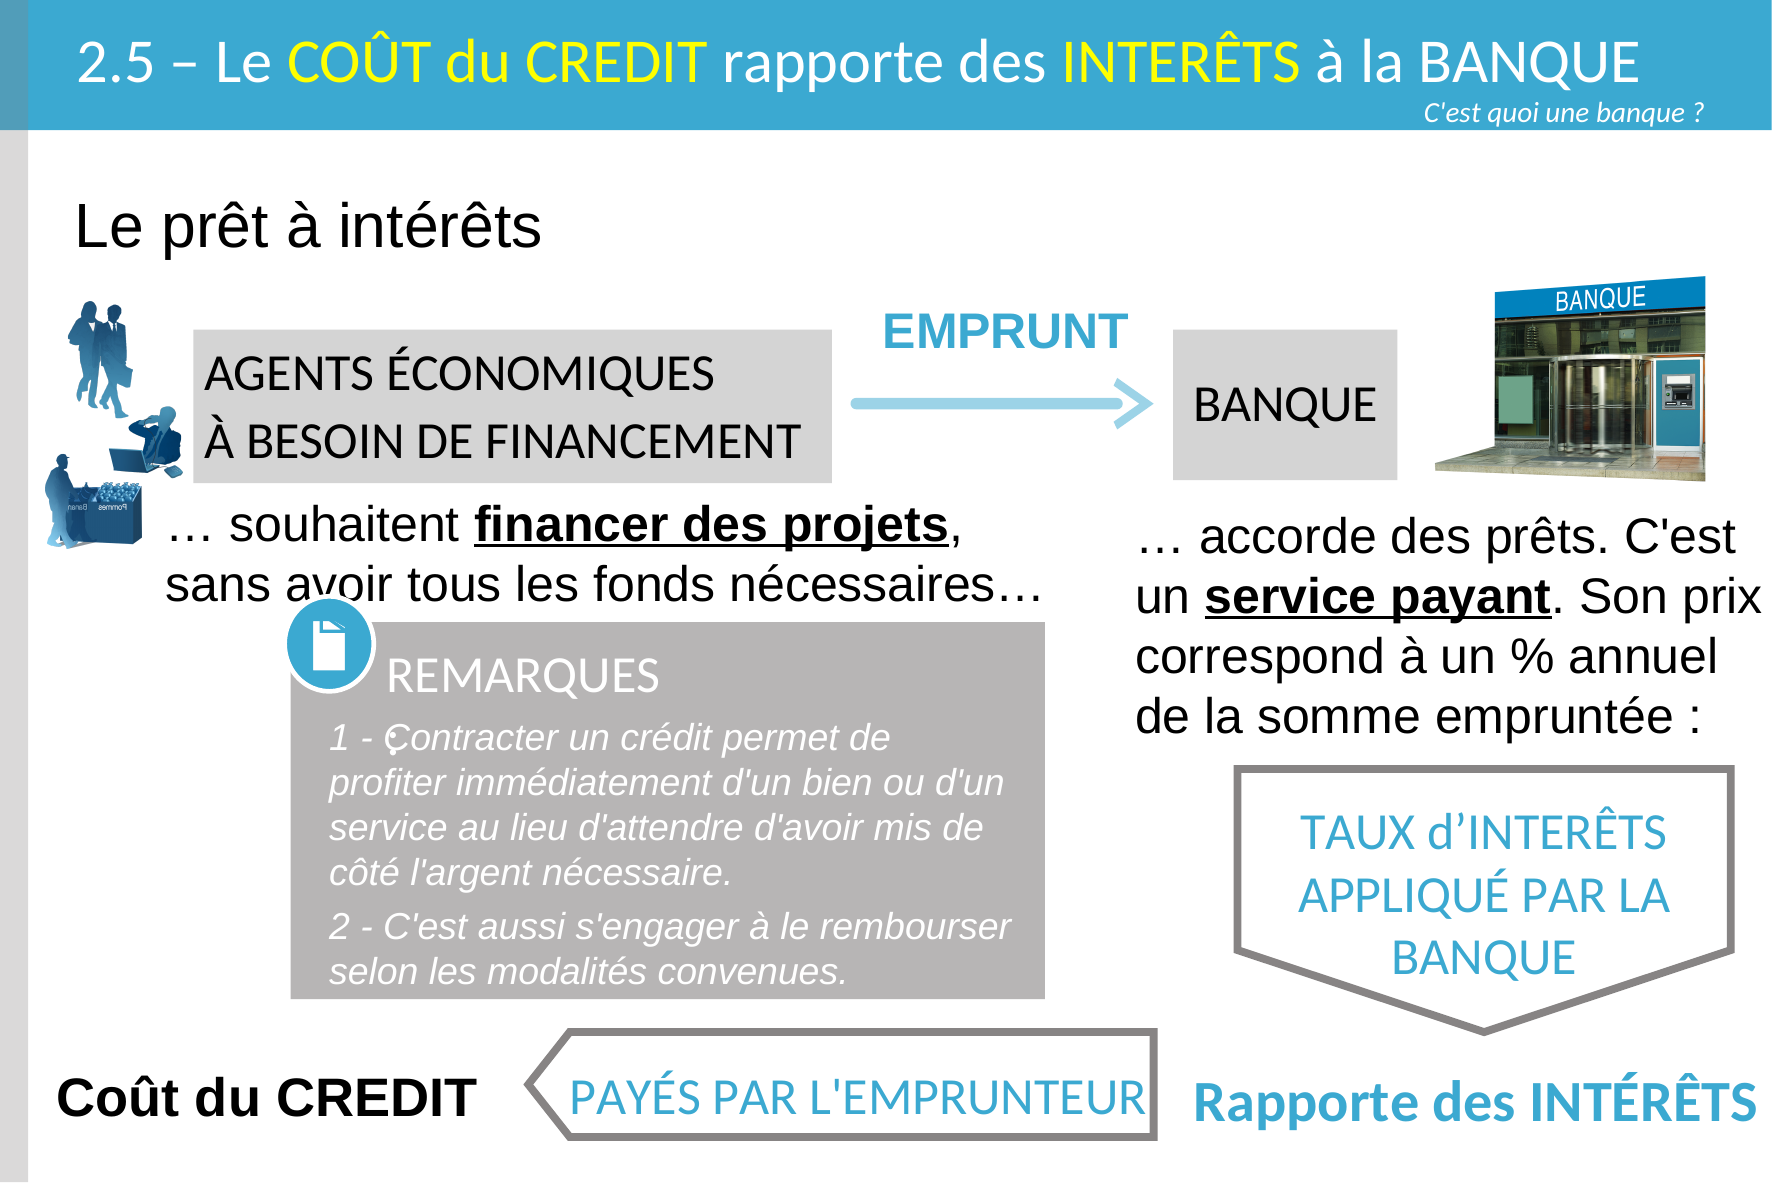

2.5 – Le COÛT du CREDIT rapporte des INTERÊTS à la BANQUE
Le prêt à intérêts
EMPRUNT
AGENTS ÉCONOMIQUES
BANQUE
À BESOIN DE FINANCEMENT
# … souhaitent financer des projets, sans avoir tous les fonds nécessaires…
… accorde des prêts. C'est un service payant. Son prix correspond à un % annuel de la somme empruntée :
REMARQUES :
1 - Contracter un crédit permet de profiter immédiatement d'un bien ou d'un service au lieu d'attendre d'avoir mis de côté l'argent nécessaire.
2 - C'est aussi s'engager à le rembourser selon les modalités convenues.
TAUX d’INTERÊTS APPLIQUÉ PAR LA BANQUE
Coût du CREDIT
PAYÉS PAR L'EMPRUNTEUR
Rapporte des INTÉRÊTS